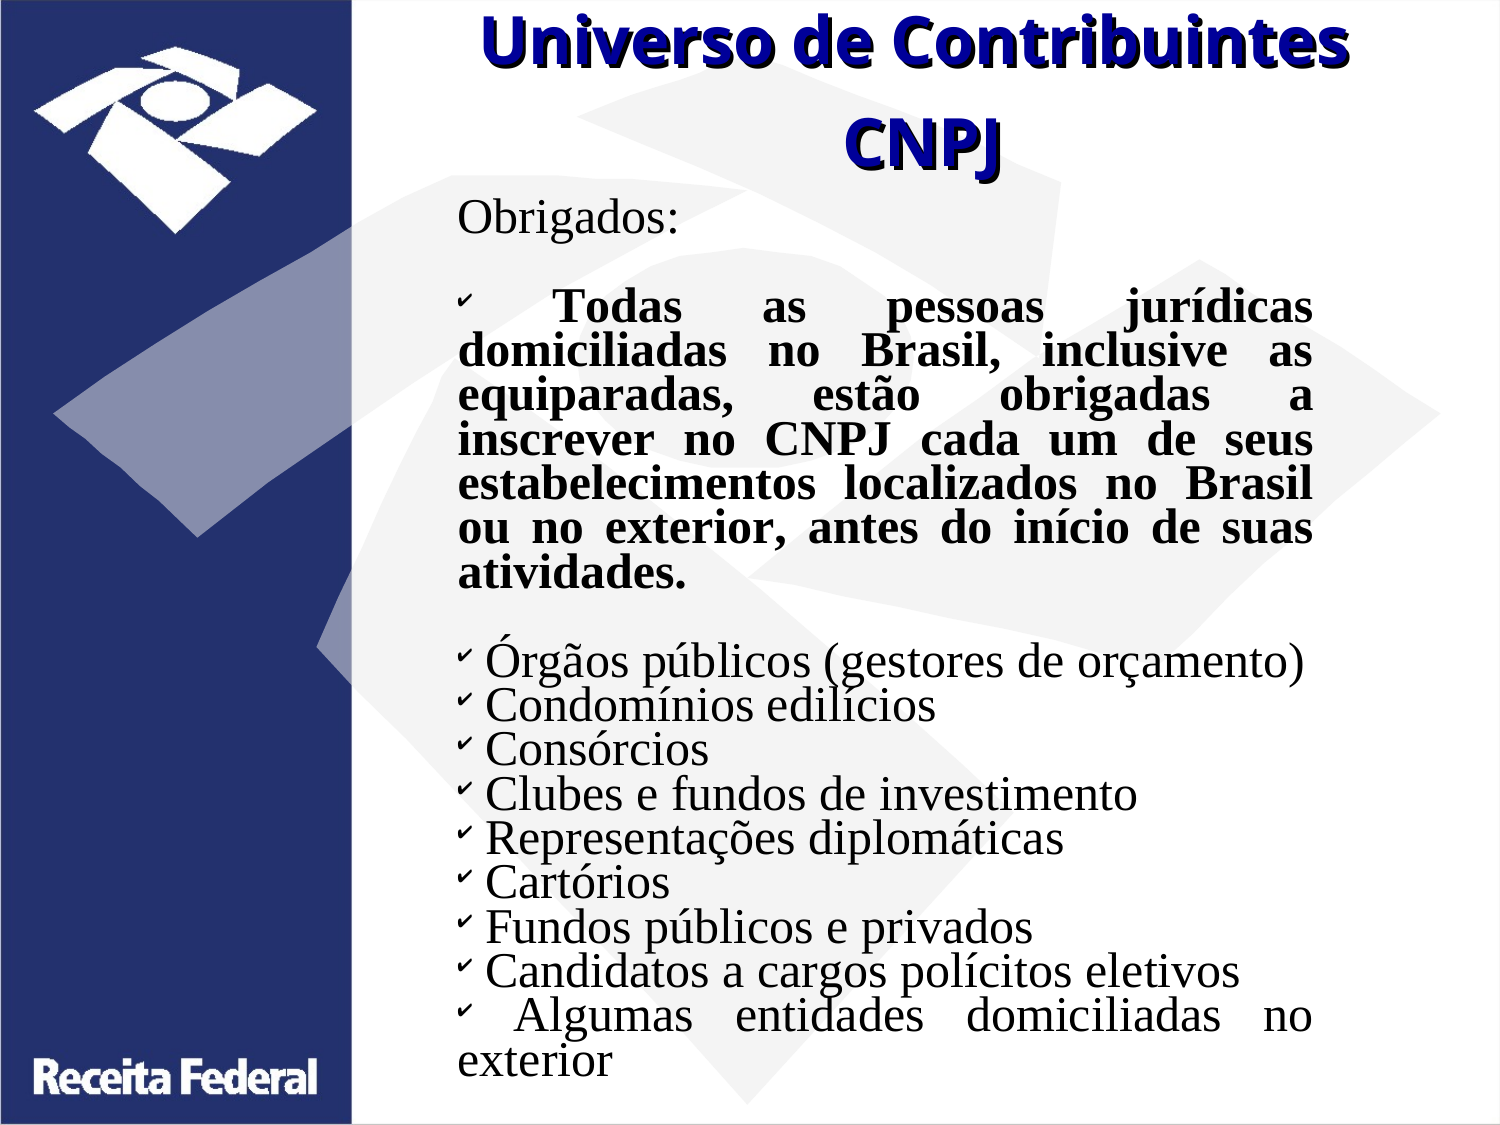

Universo de Contribuintes
CNPJ
Obrigados:
 Todas as pessoas jurídicas domiciliadas no Brasil, inclusive as equiparadas, estão obrigadas a inscrever no CNPJ cada um de seus estabelecimentos localizados no Brasil ou no exterior, antes do início de suas atividades.
 Órgãos públicos (gestores de orçamento)
 Condomínios edilícios
 Consórcios
 Clubes e fundos de investimento
 Representações diplomáticas
 Cartórios
 Fundos públicos e privados
 Candidatos a cargos polícitos eletivos
 Algumas entidades domiciliadas no exterior